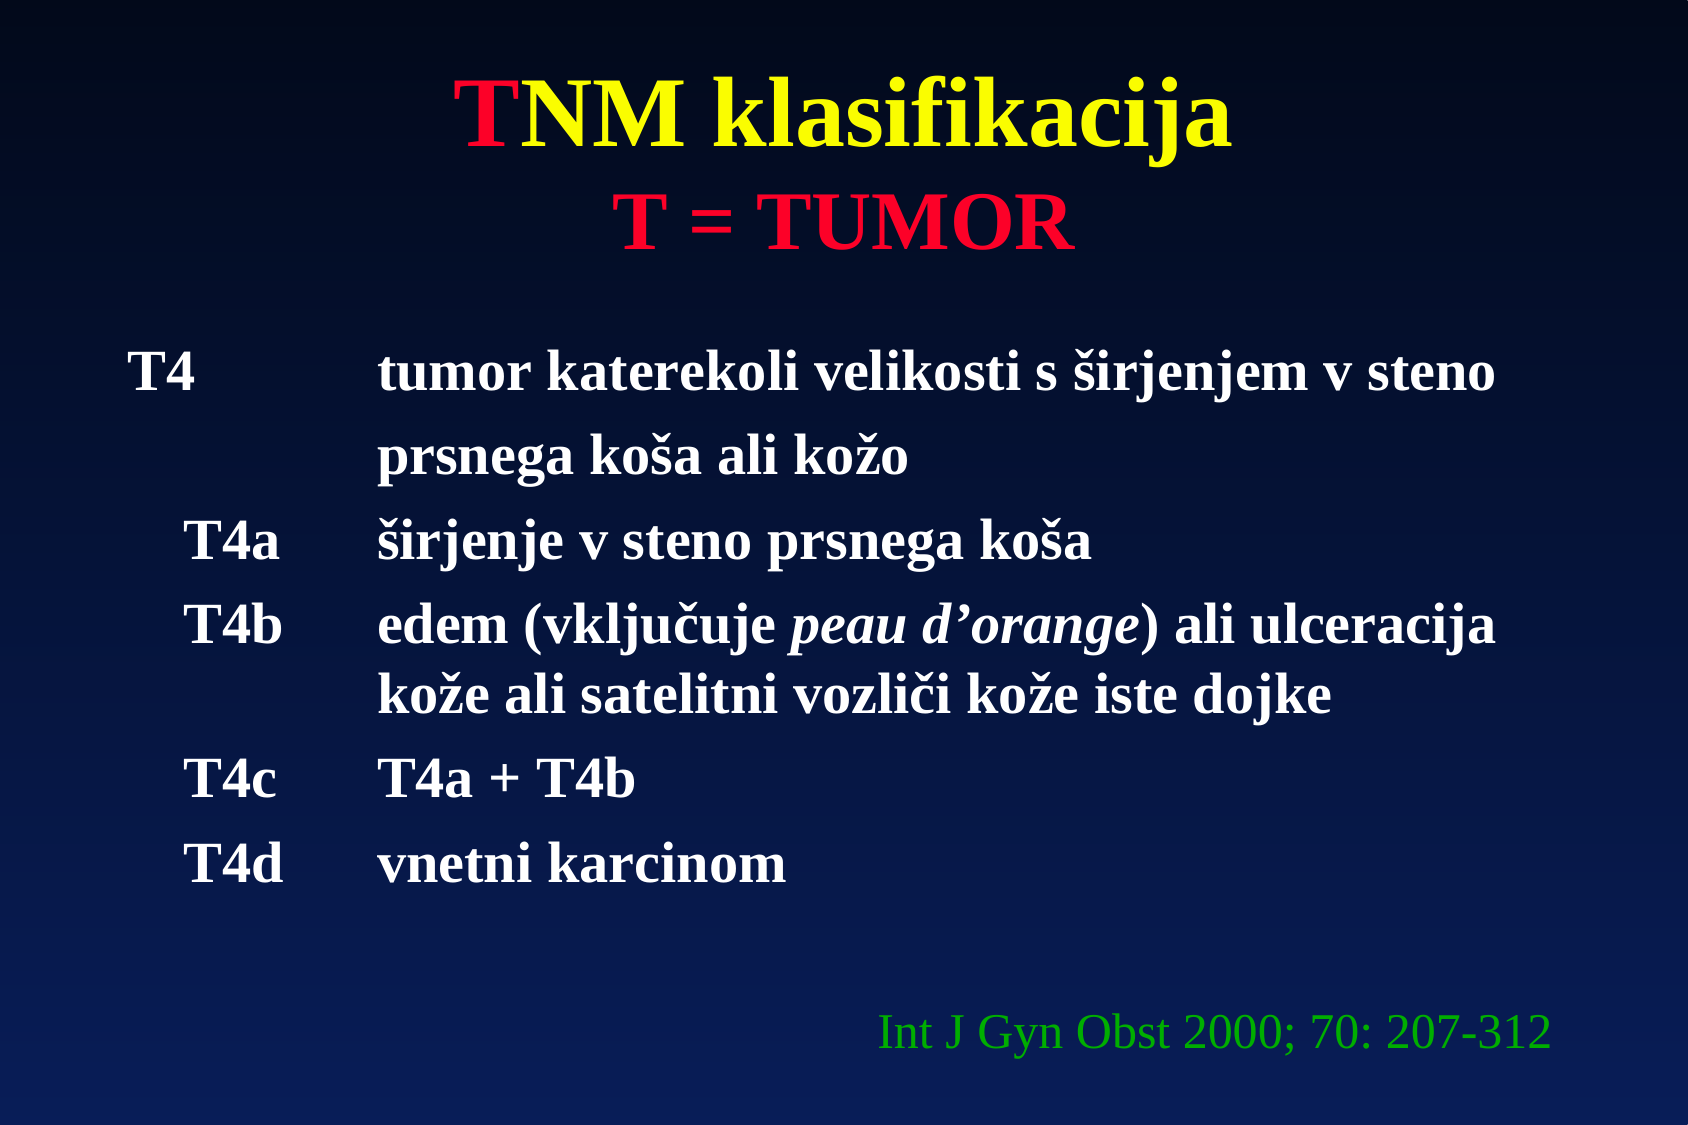

# TNM klasifikacija T = TUMOR
T4		tumor katerekoli velikosti s širjenjem v steno
			prsnega koša ali kožo
	T4a	širjenje v steno prsnega koša
	T4b	edem (vključuje peau d’orange) ali ulceracija 		kože ali satelitni vozliči kože iste dojke
	T4c	T4a + T4b
	T4d	vnetni karcinom
							Int J Gyn Obst 2000; 70: 207-312